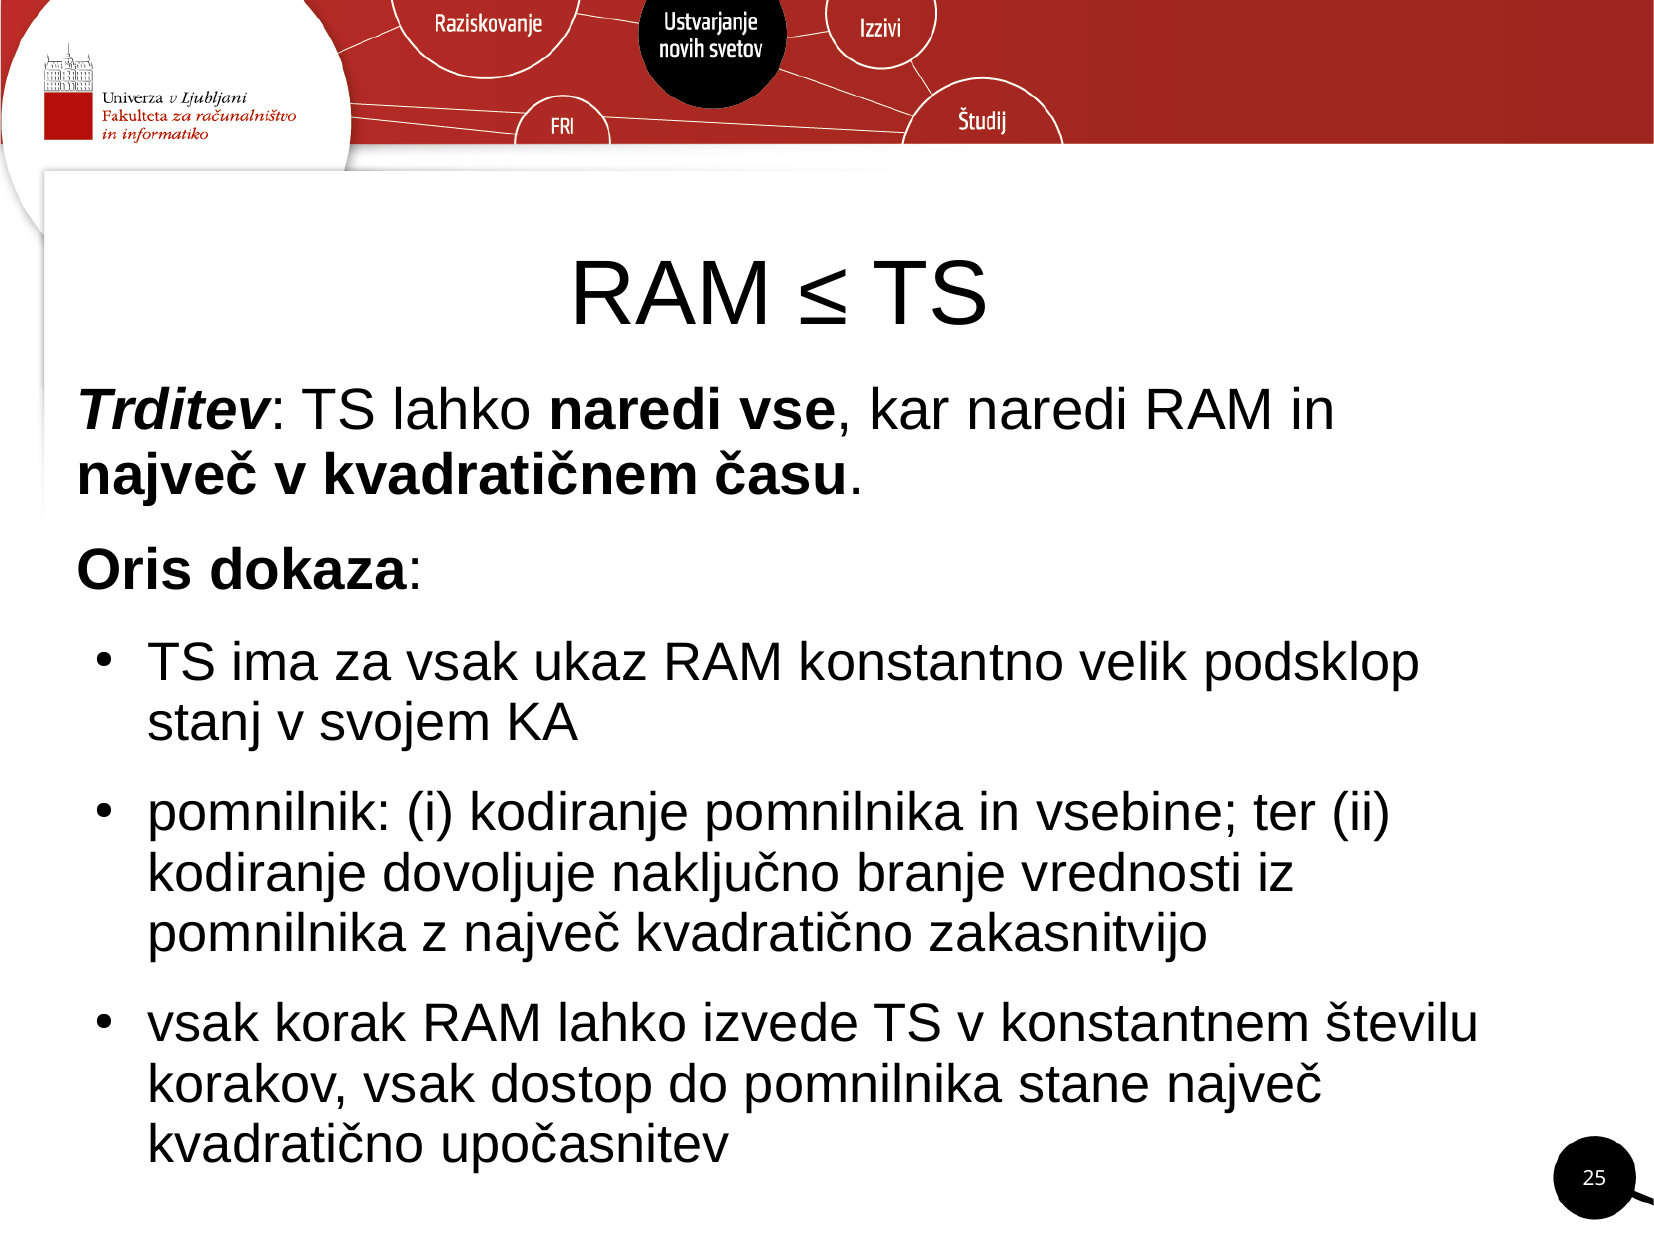

# RAM ≤ TS
Trditev: TS lahko naredi vse, kar naredi RAM in največ v kvadratičnem času.
Oris dokaza:
TS ima za vsak ukaz RAM konstantno velik podsklop stanj v svojem KA
pomnilnik: (i) kodiranje pomnilnika in vsebine; ter (ii) kodiranje dovoljuje naključno branje vrednosti iz pomnilnika z največ kvadratično zakasnitvijo
vsak korak RAM lahko izvede TS v konstantnem številu korakov, vsak dostop do pomnilnika stane največ kvadratično upočasnitev